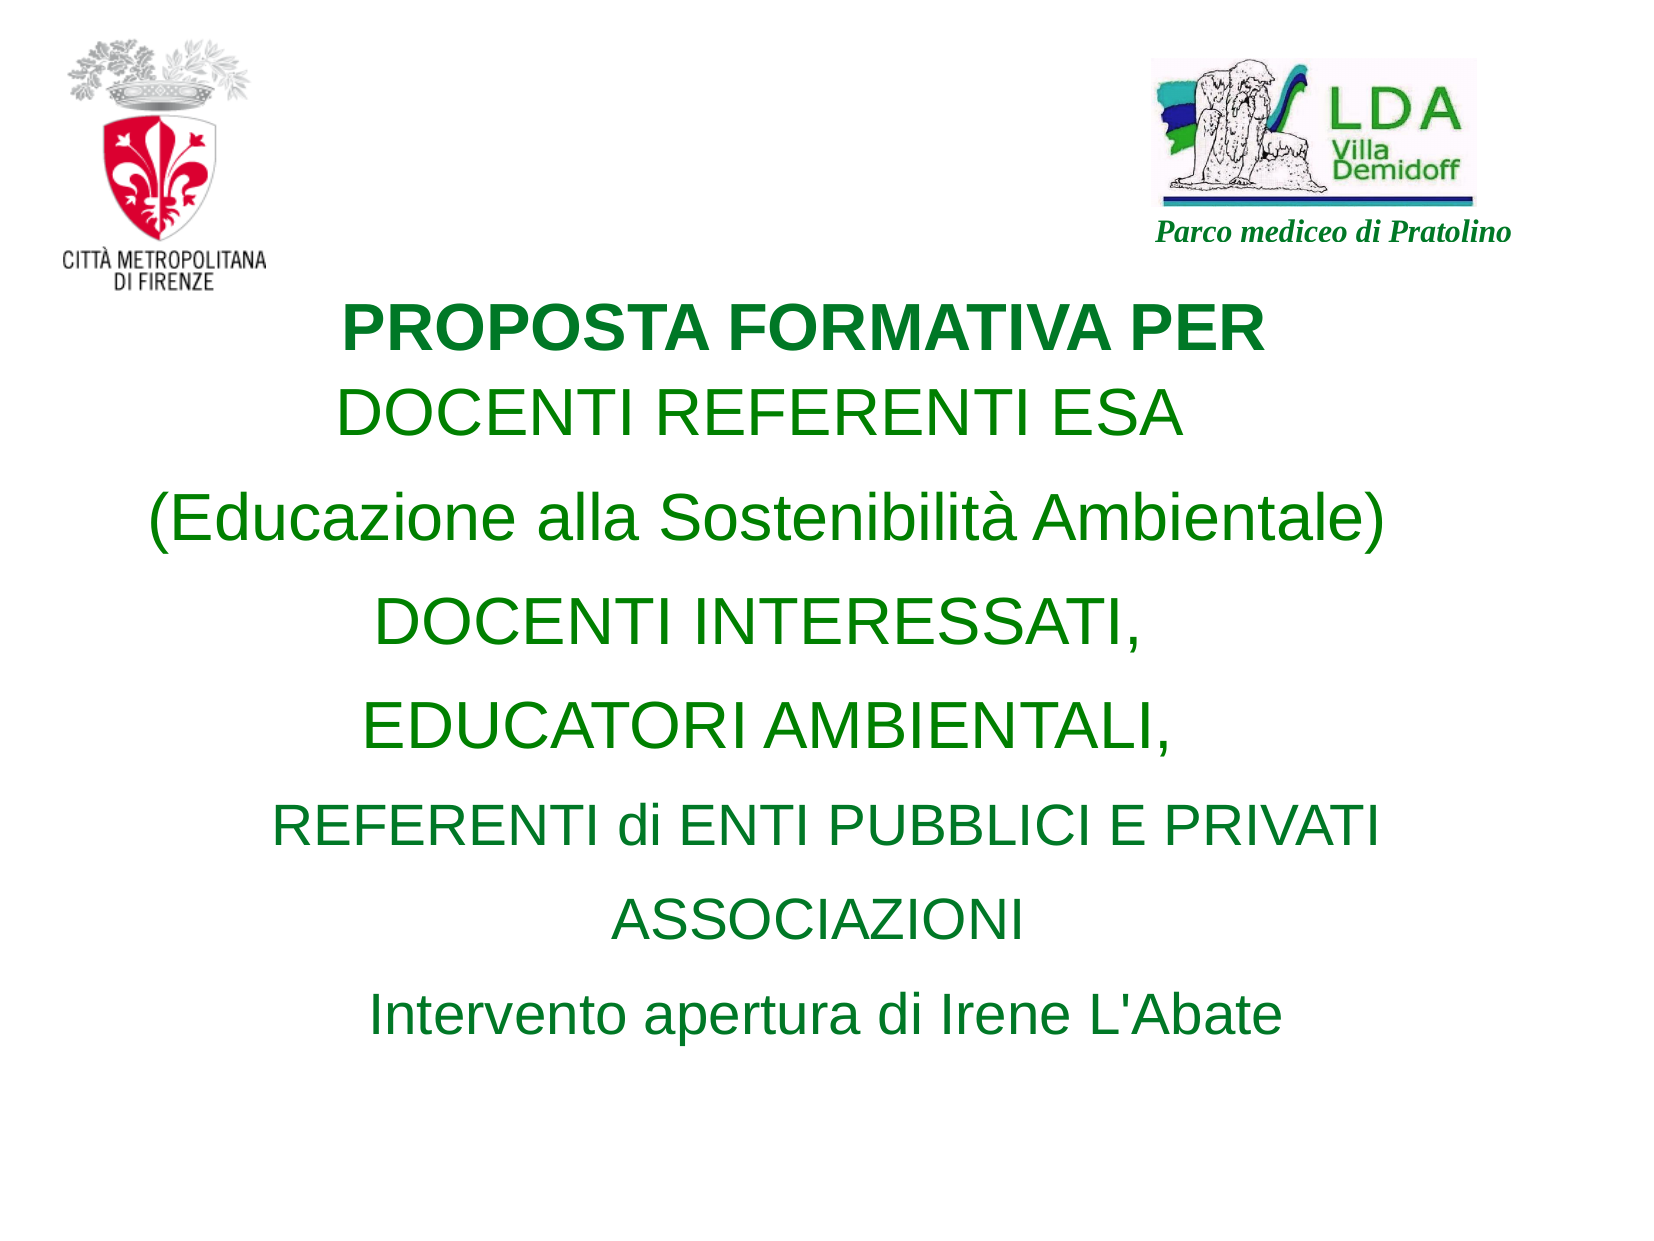

# PROPOSTA FORMATIVA PER
DOCENTI REFERENTI ESA
(Educazione alla Sostenibilità Ambientale)
DOCENTI INTERESSATI,
EDUCATORI AMBIENTALI,
REFERENTI di ENTI PUBBLICI E PRIVATI
ASSOCIAZIONI
Intervento apertura di Irene L'Abate